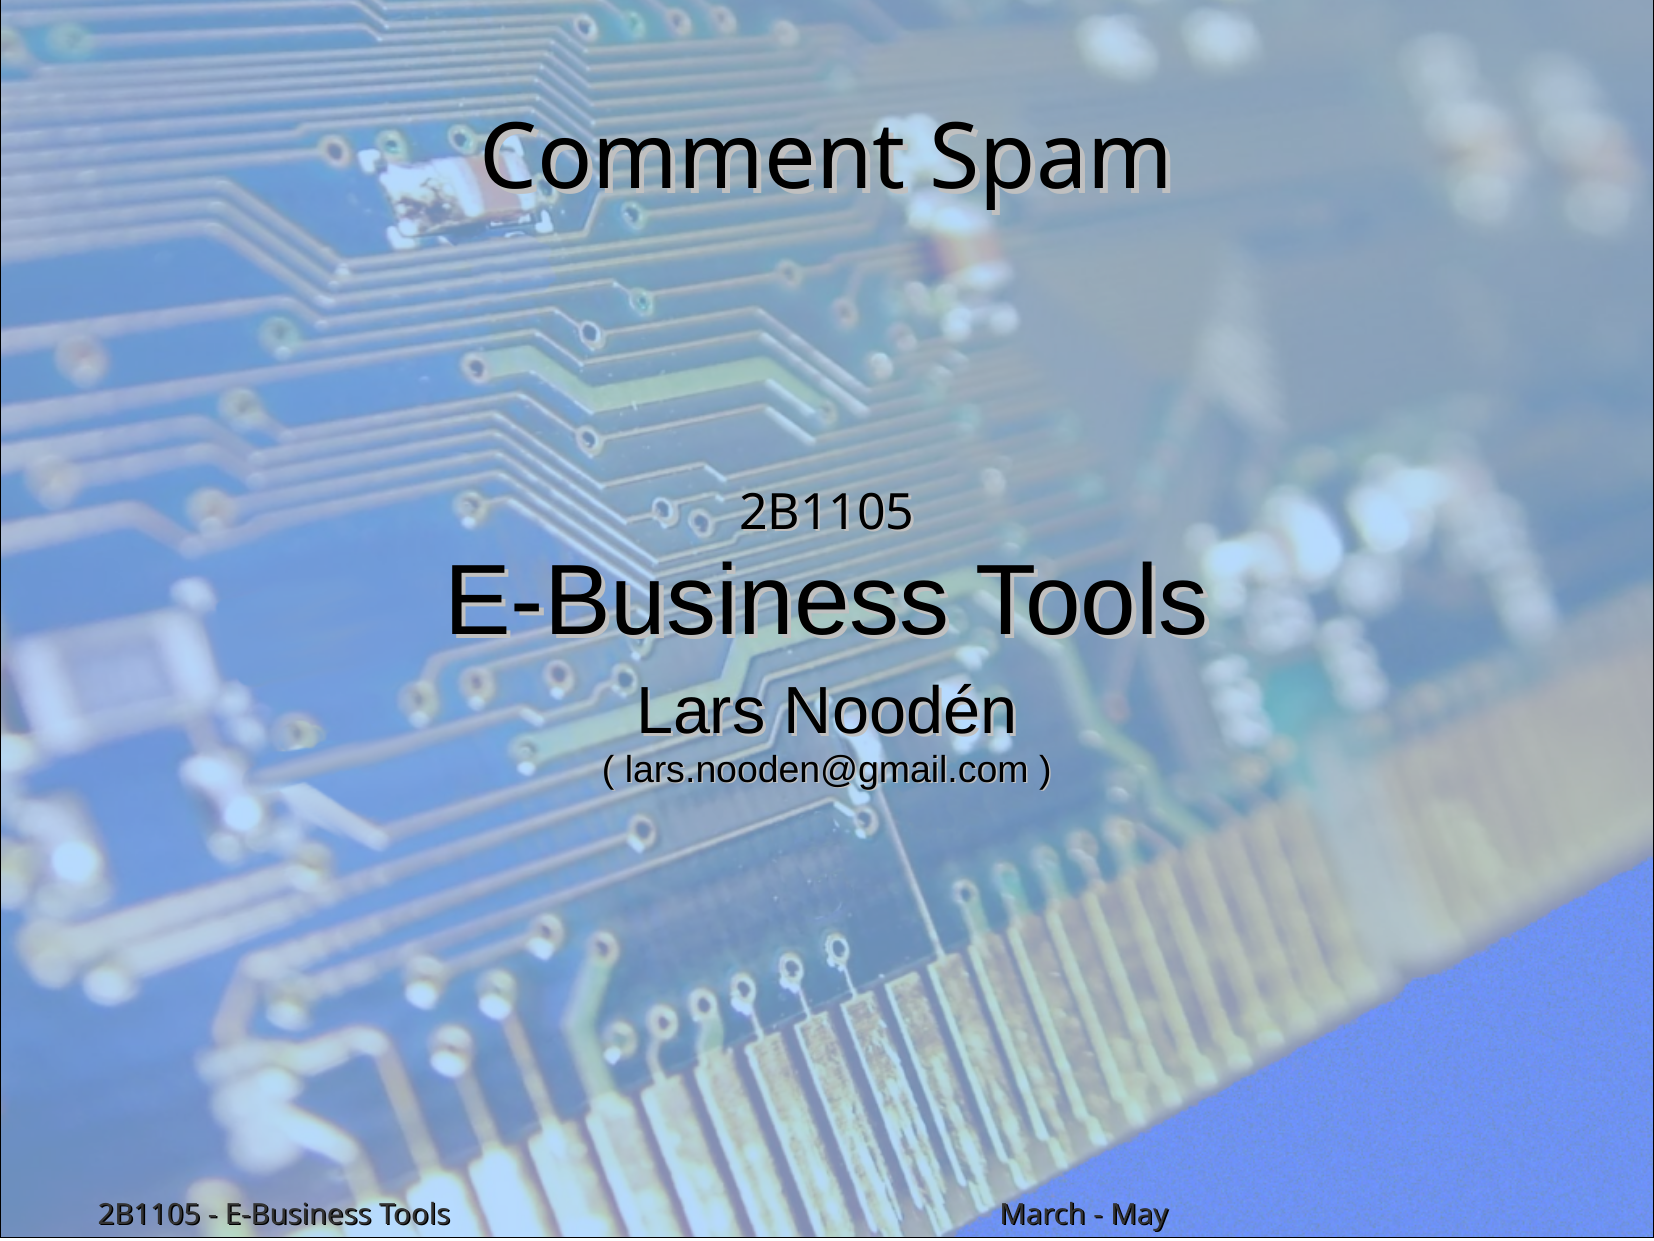

# Comment Spam
2B1105
E-Business Tools
Lars Noodén
( lars.nooden@gmail.com )